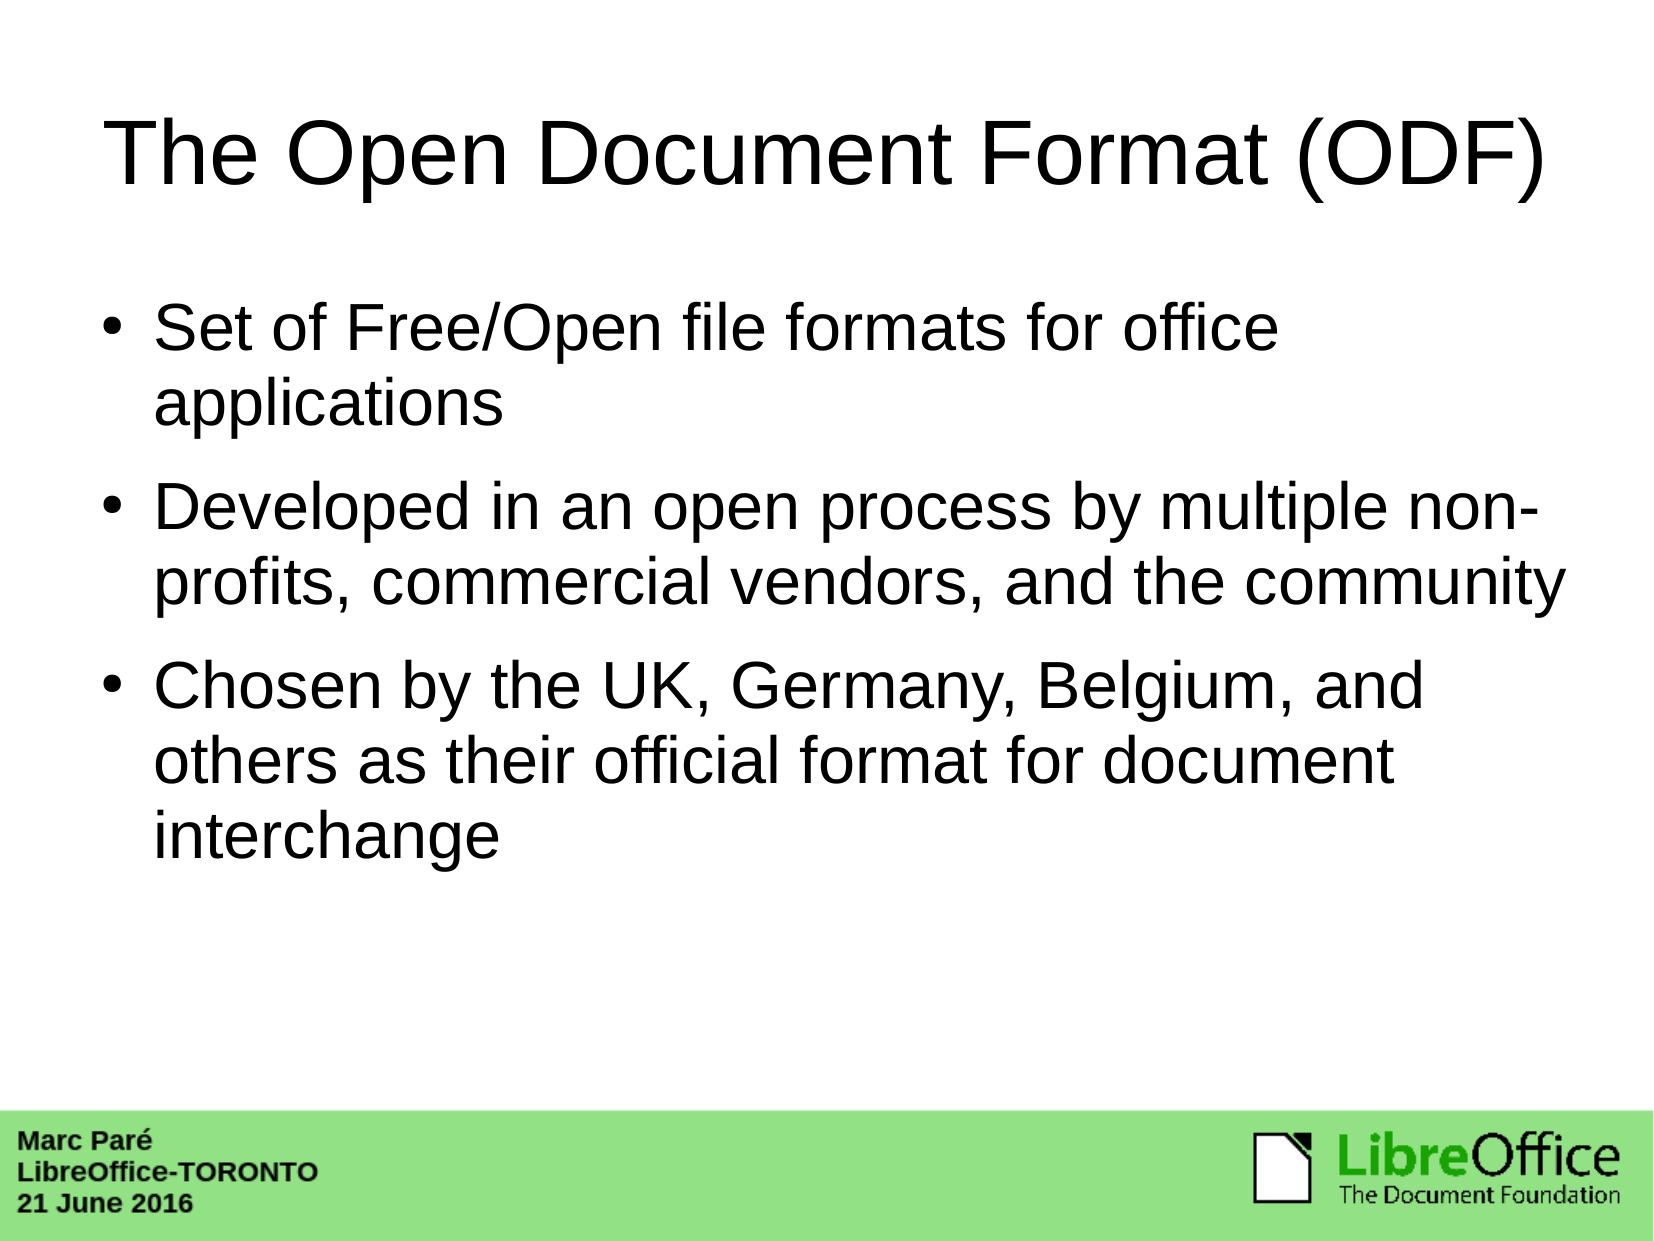

# The Open Document Format (ODF)
Set of Free/Open file formats for office applications
Developed in an open process by multiple non-profits, commercial vendors, and the community
Chosen by the UK, Germany, Belgium, and others as their official format for document interchange